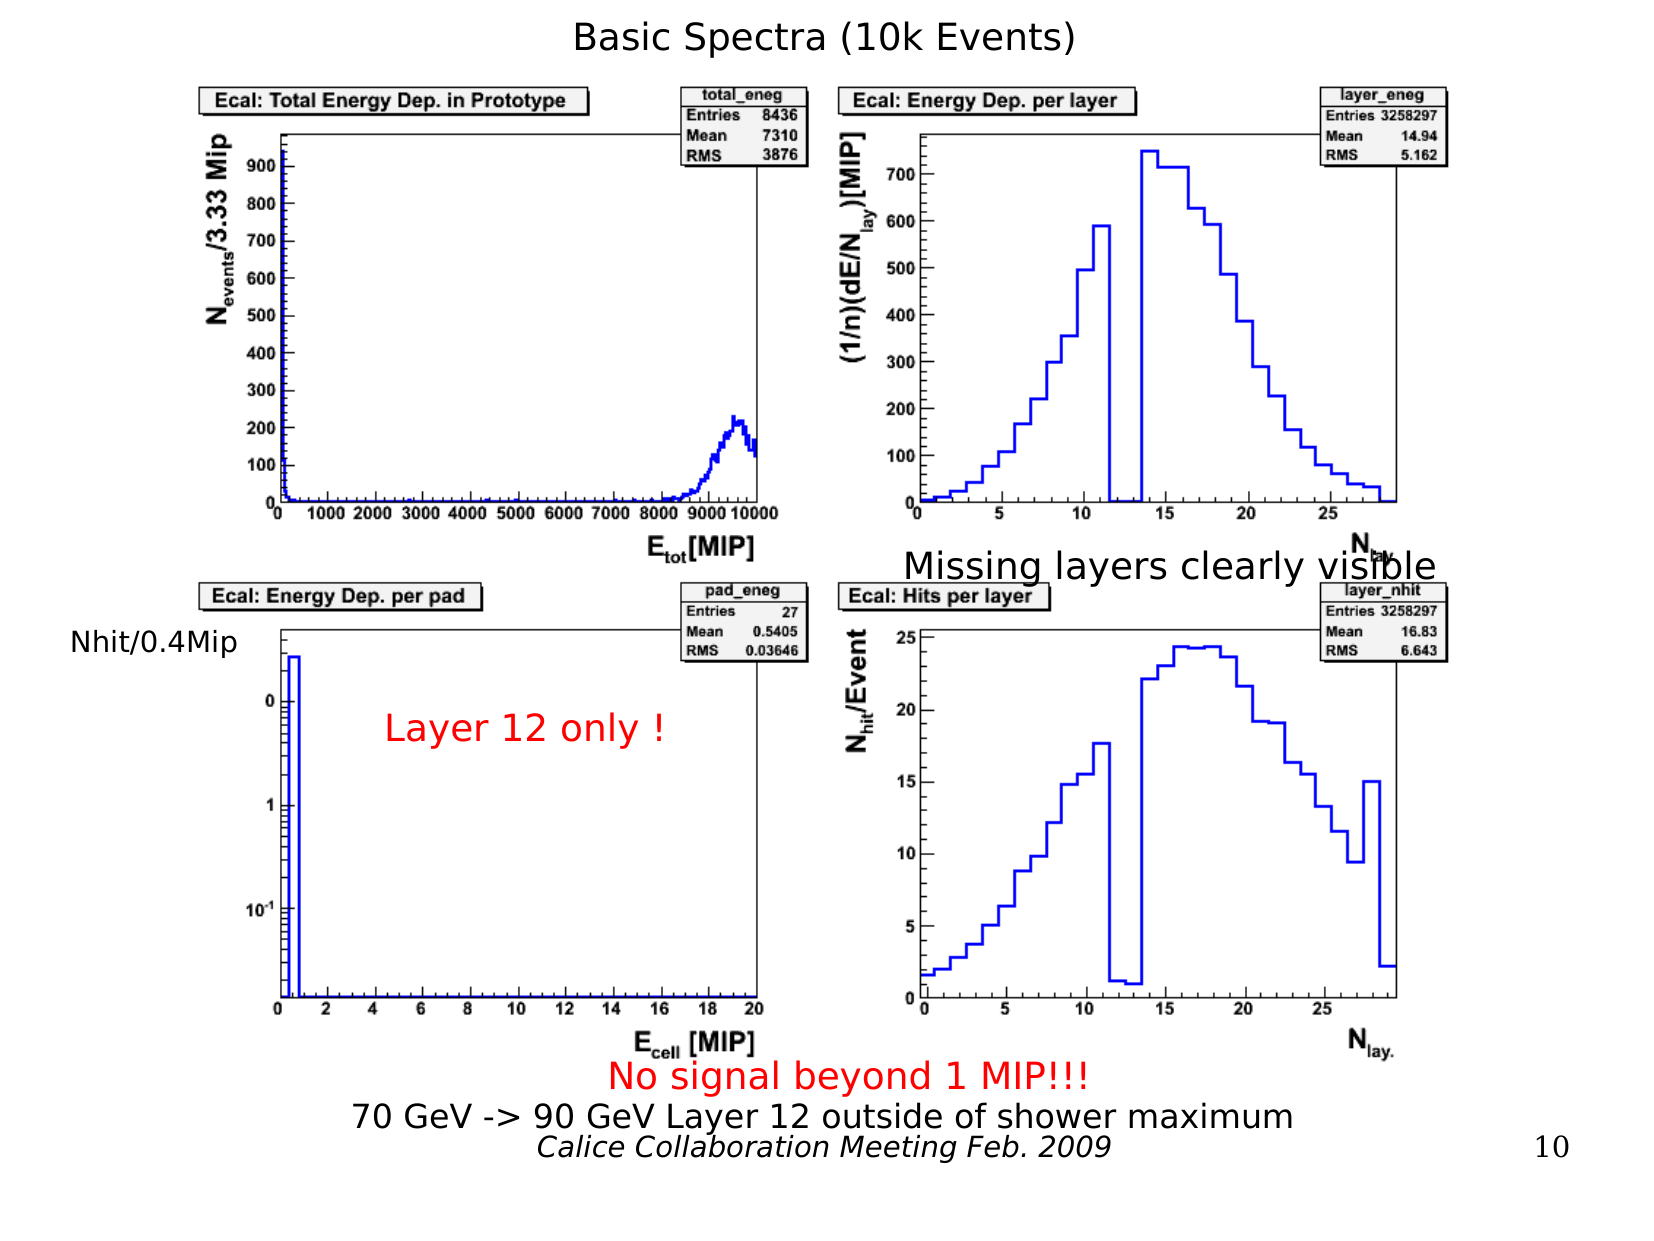

Basic Spectra (10k Events)
Missing layers clearly visible
Nhit/0.4Mip
Layer 12 only !
 No signal beyond 1 MIP!!!
 70 GeV -> 90 GeV Layer 12 outside of shower maximum
10